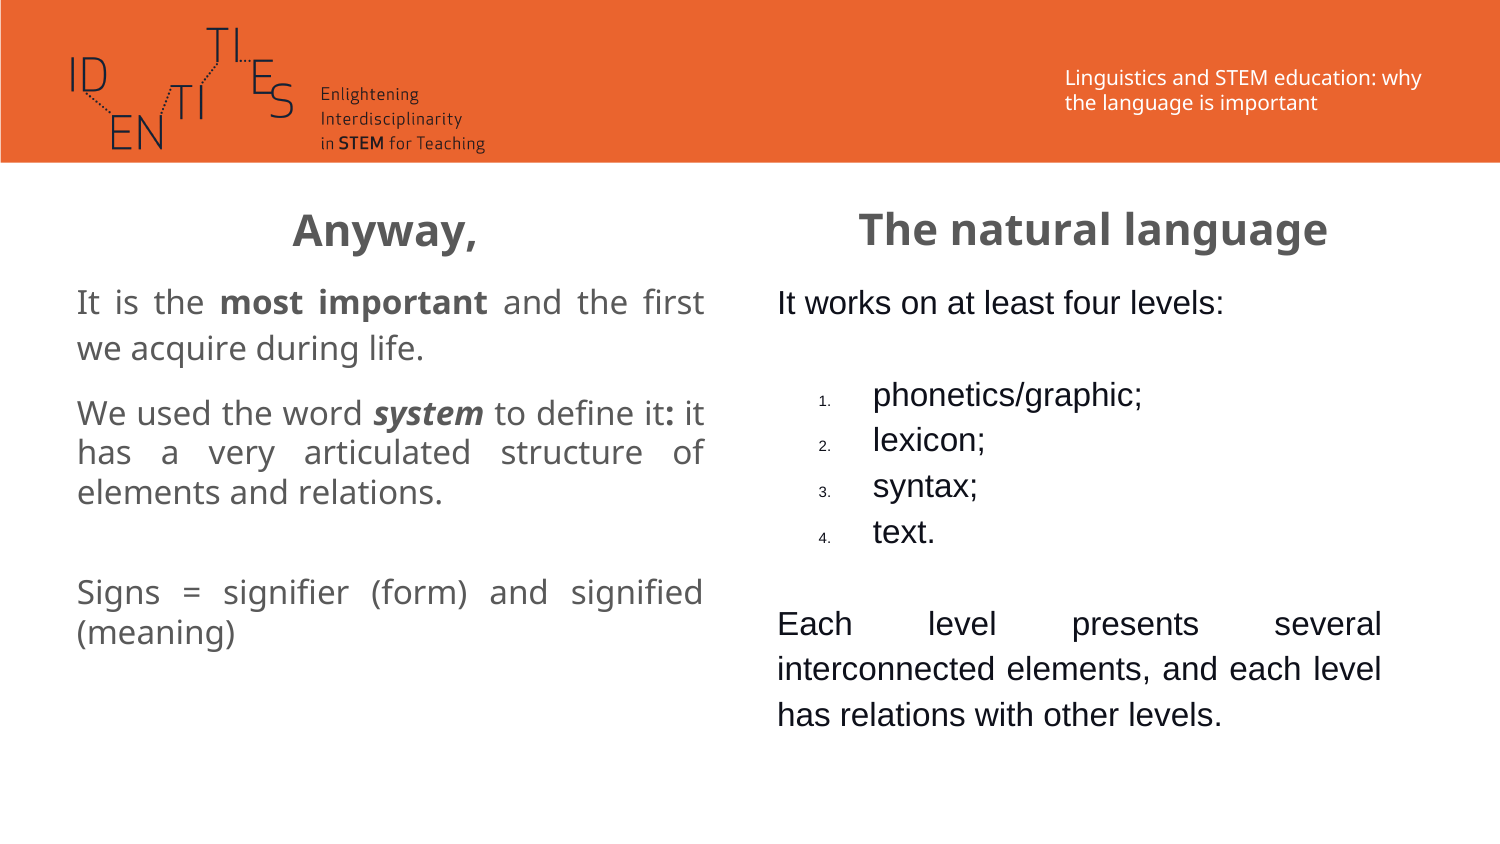

#
Linguistics and STEM education: why the language is important
The natural language
Anyway,
It is the most important and the first we acquire during life.
We used the word system to define it: it has a very articulated structure of elements and relations.
Signs = signifier (form) and signified (meaning)
It works on at least four levels:
phonetics/graphic;
lexicon;
syntax;
text.
Each level presents several interconnected elements, and each level has relations with other levels.